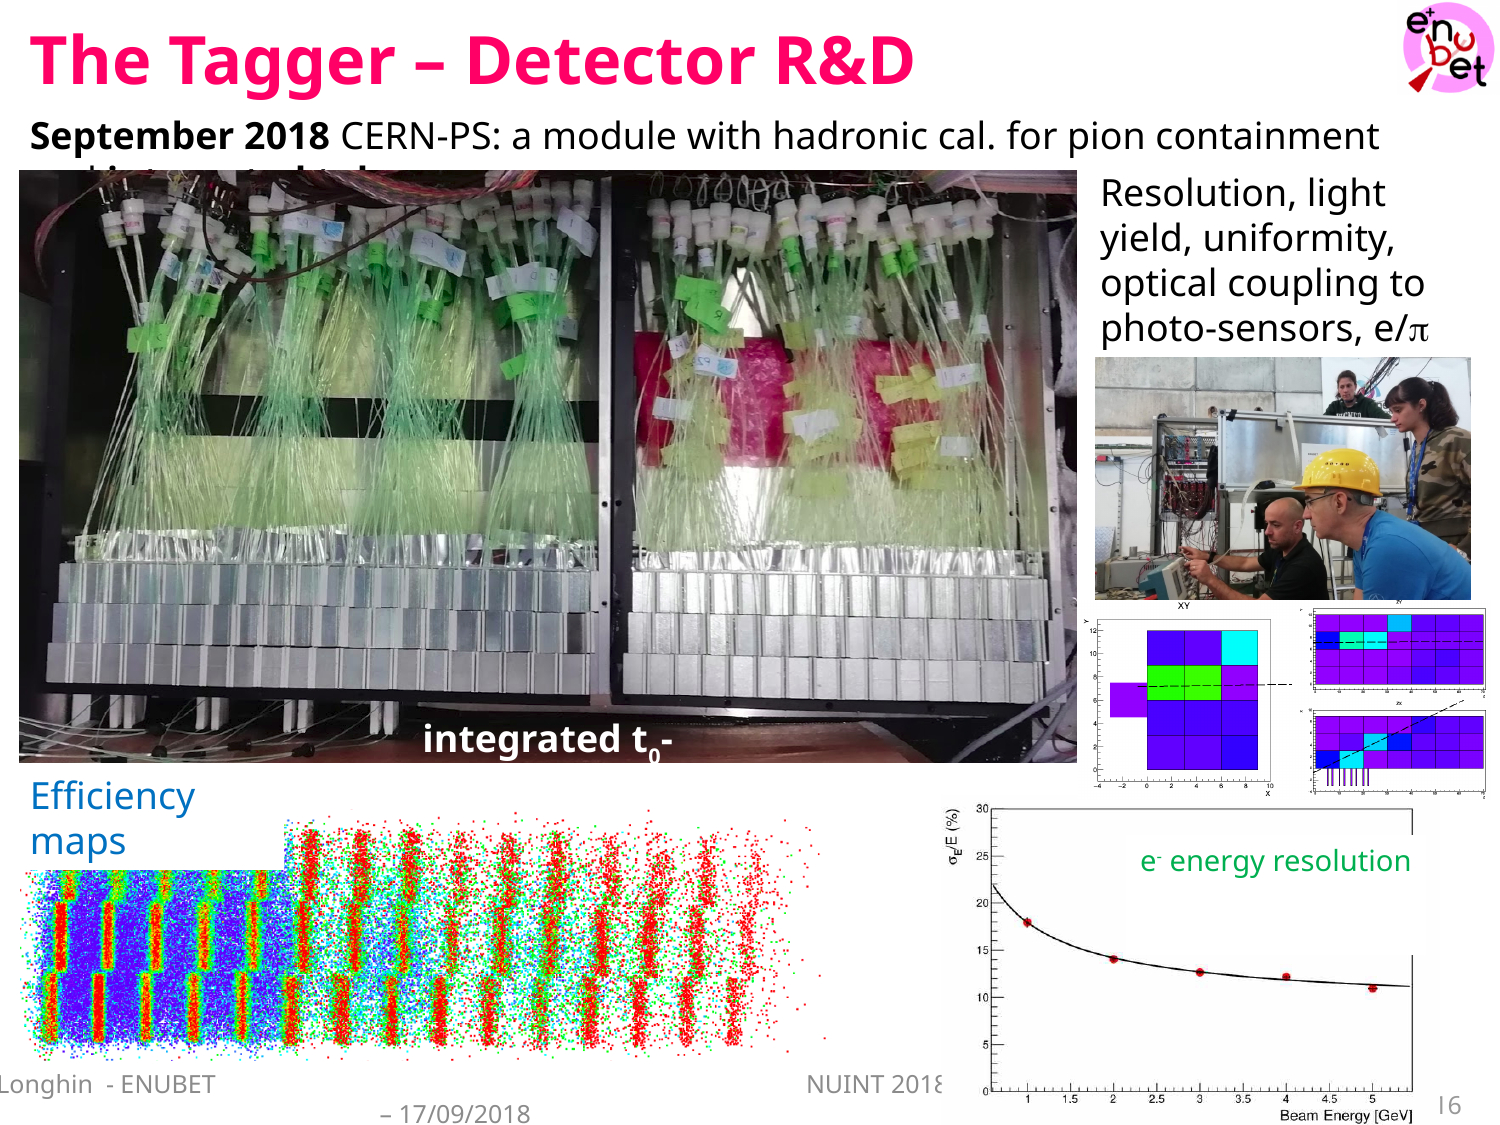

The Tagger – Detector R&D
September 2018 CERN-PS: a module with hadronic cal. for pion containment and integrated t0-layer
Resolution, light yield, uniformity, optical coupling to photo-sensors, e/p separation. In progress.
integrated t0-layer
Preliminary results
Efficiency maps
e- energy resolution